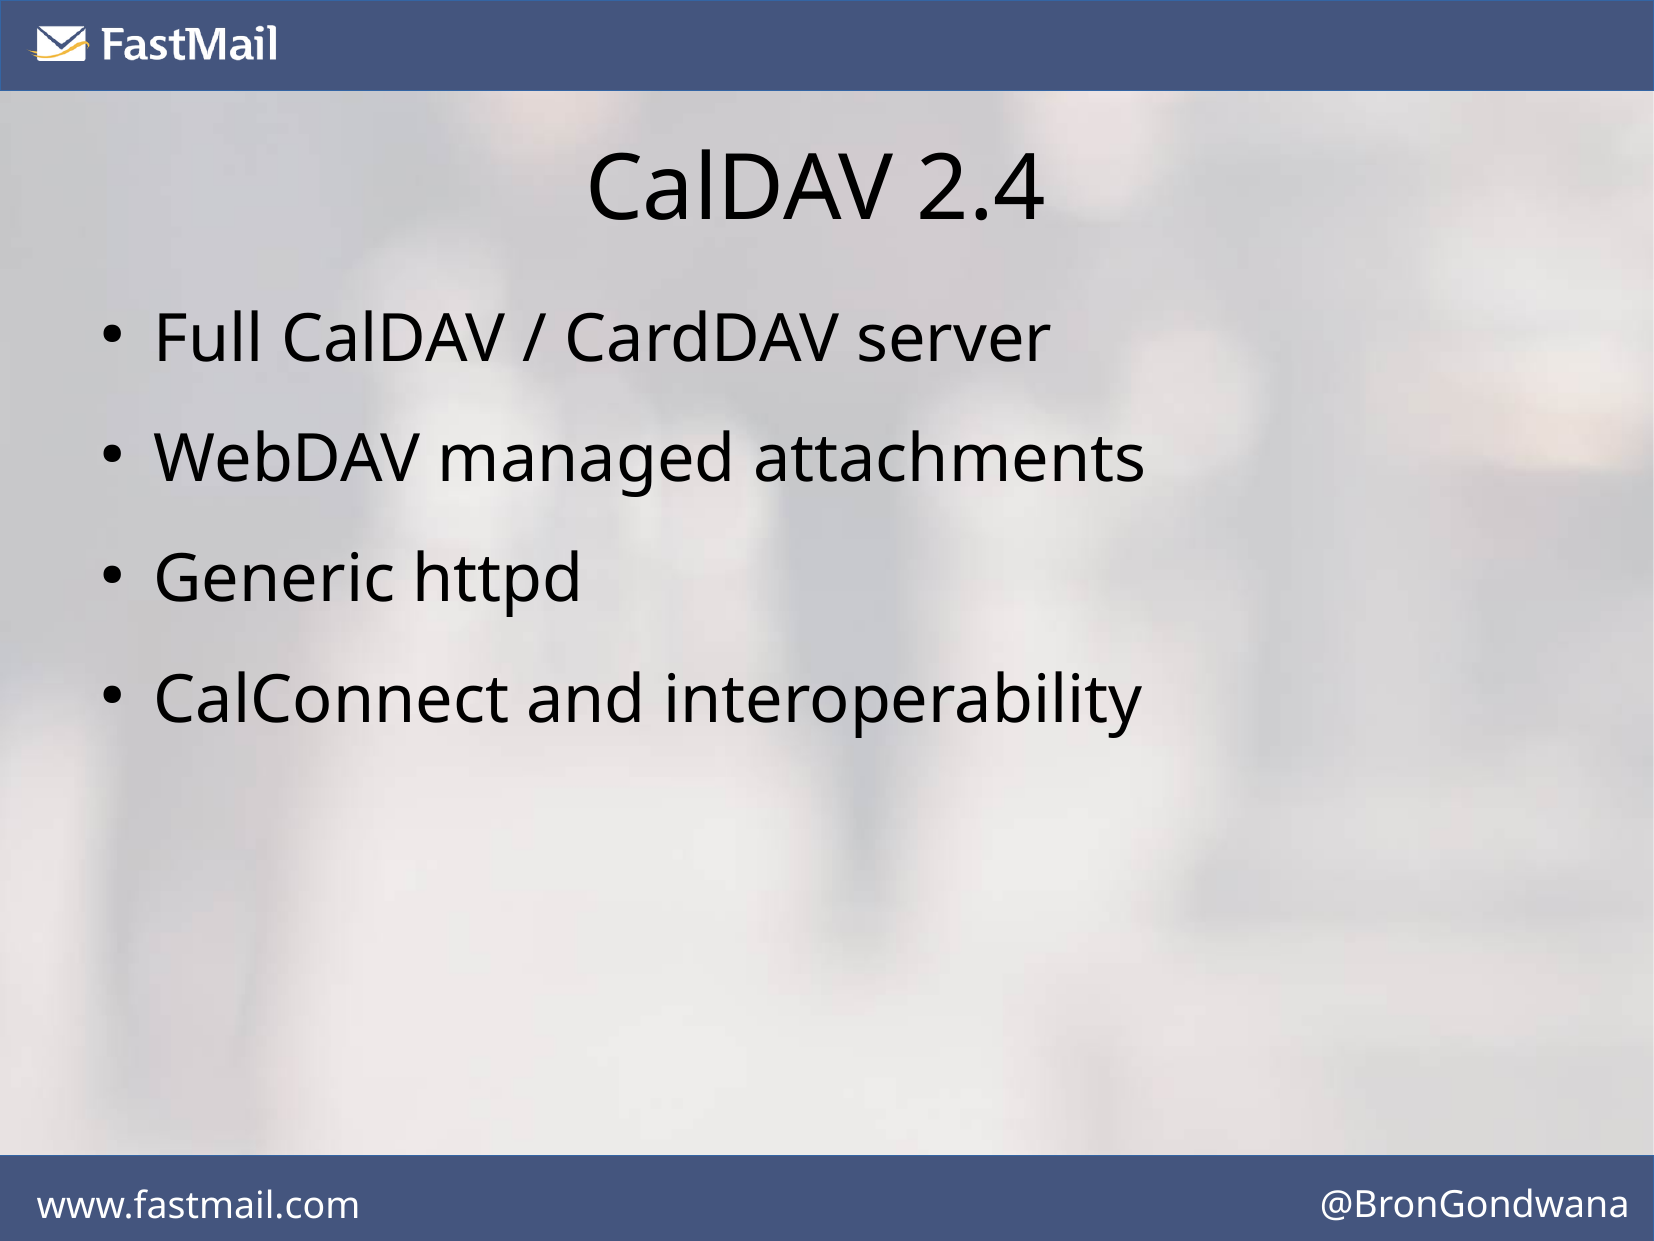

# CalDAV 2.4
Full CalDAV / CardDAV server
WebDAV managed attachments
Generic httpd
CalConnect and interoperability